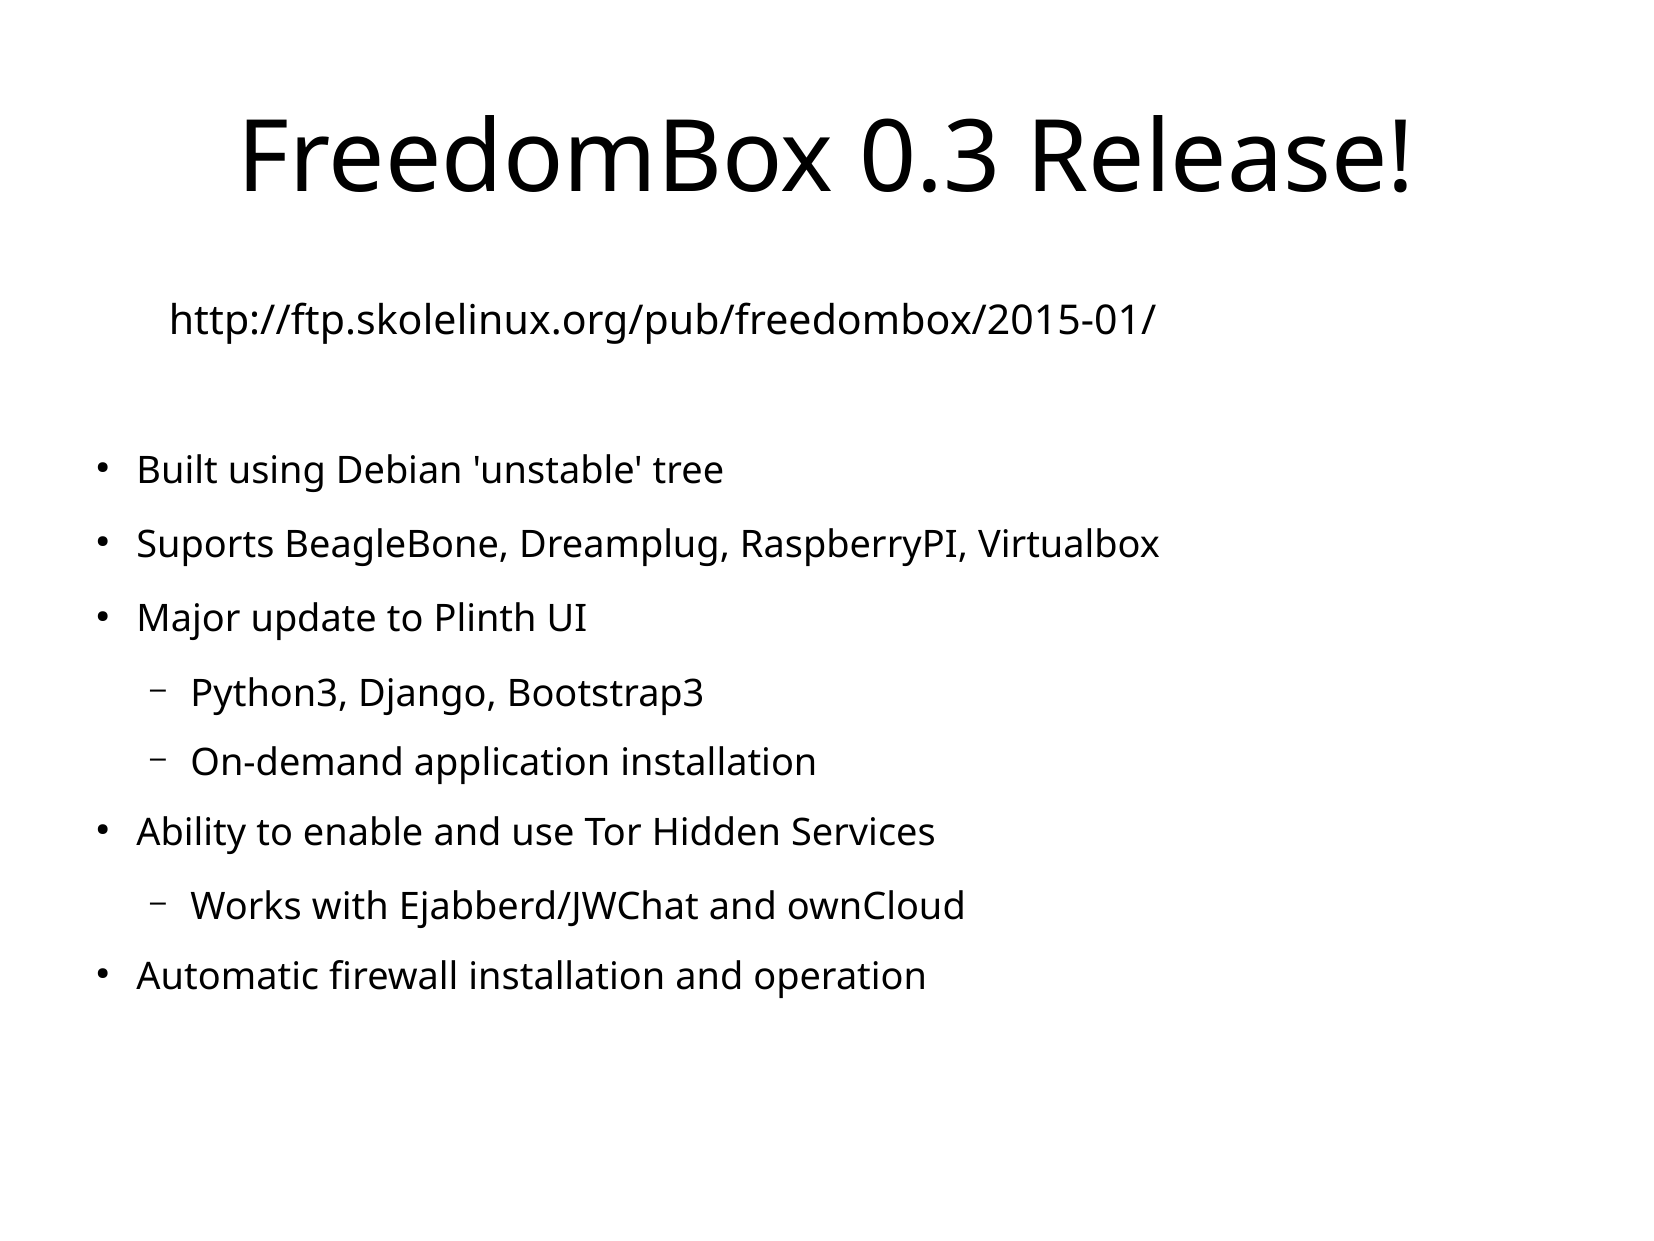

# FreedomBox 0.3 Release!
 http://ftp.skolelinux.org/pub/freedombox/2015-01/
Built using Debian 'unstable' tree
Suports BeagleBone, Dreamplug, RaspberryPI, Virtualbox
Major update to Plinth UI
Python3, Django, Bootstrap3
On-demand application installation
Ability to enable and use Tor Hidden Services
Works with Ejabberd/JWChat and ownCloud
Automatic firewall installation and operation